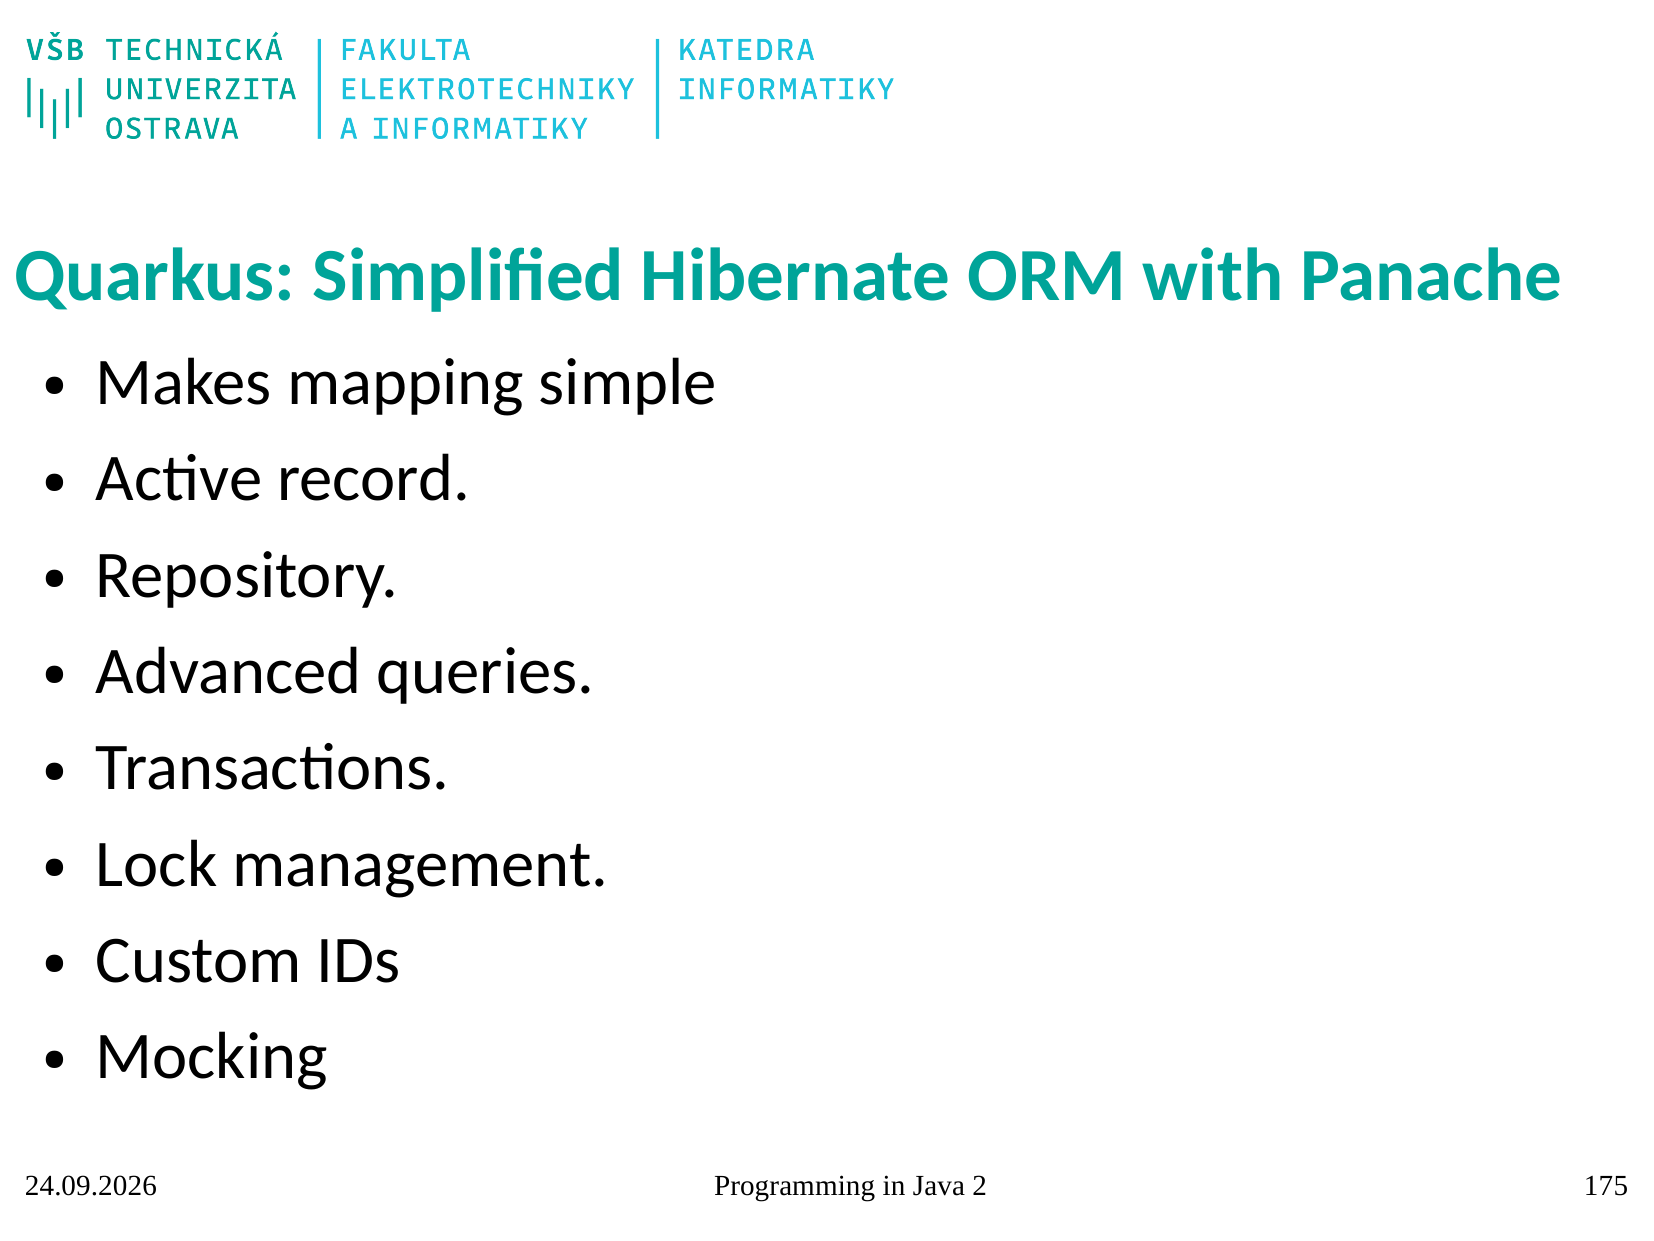

# Quarkus: Simplified Hibernate ORM with Panache
Makes mapping simple
Active record.
Repository.
Advanced queries.
Transactions.
Lock management.
Custom IDs
Mocking
Programming in Java 2
175